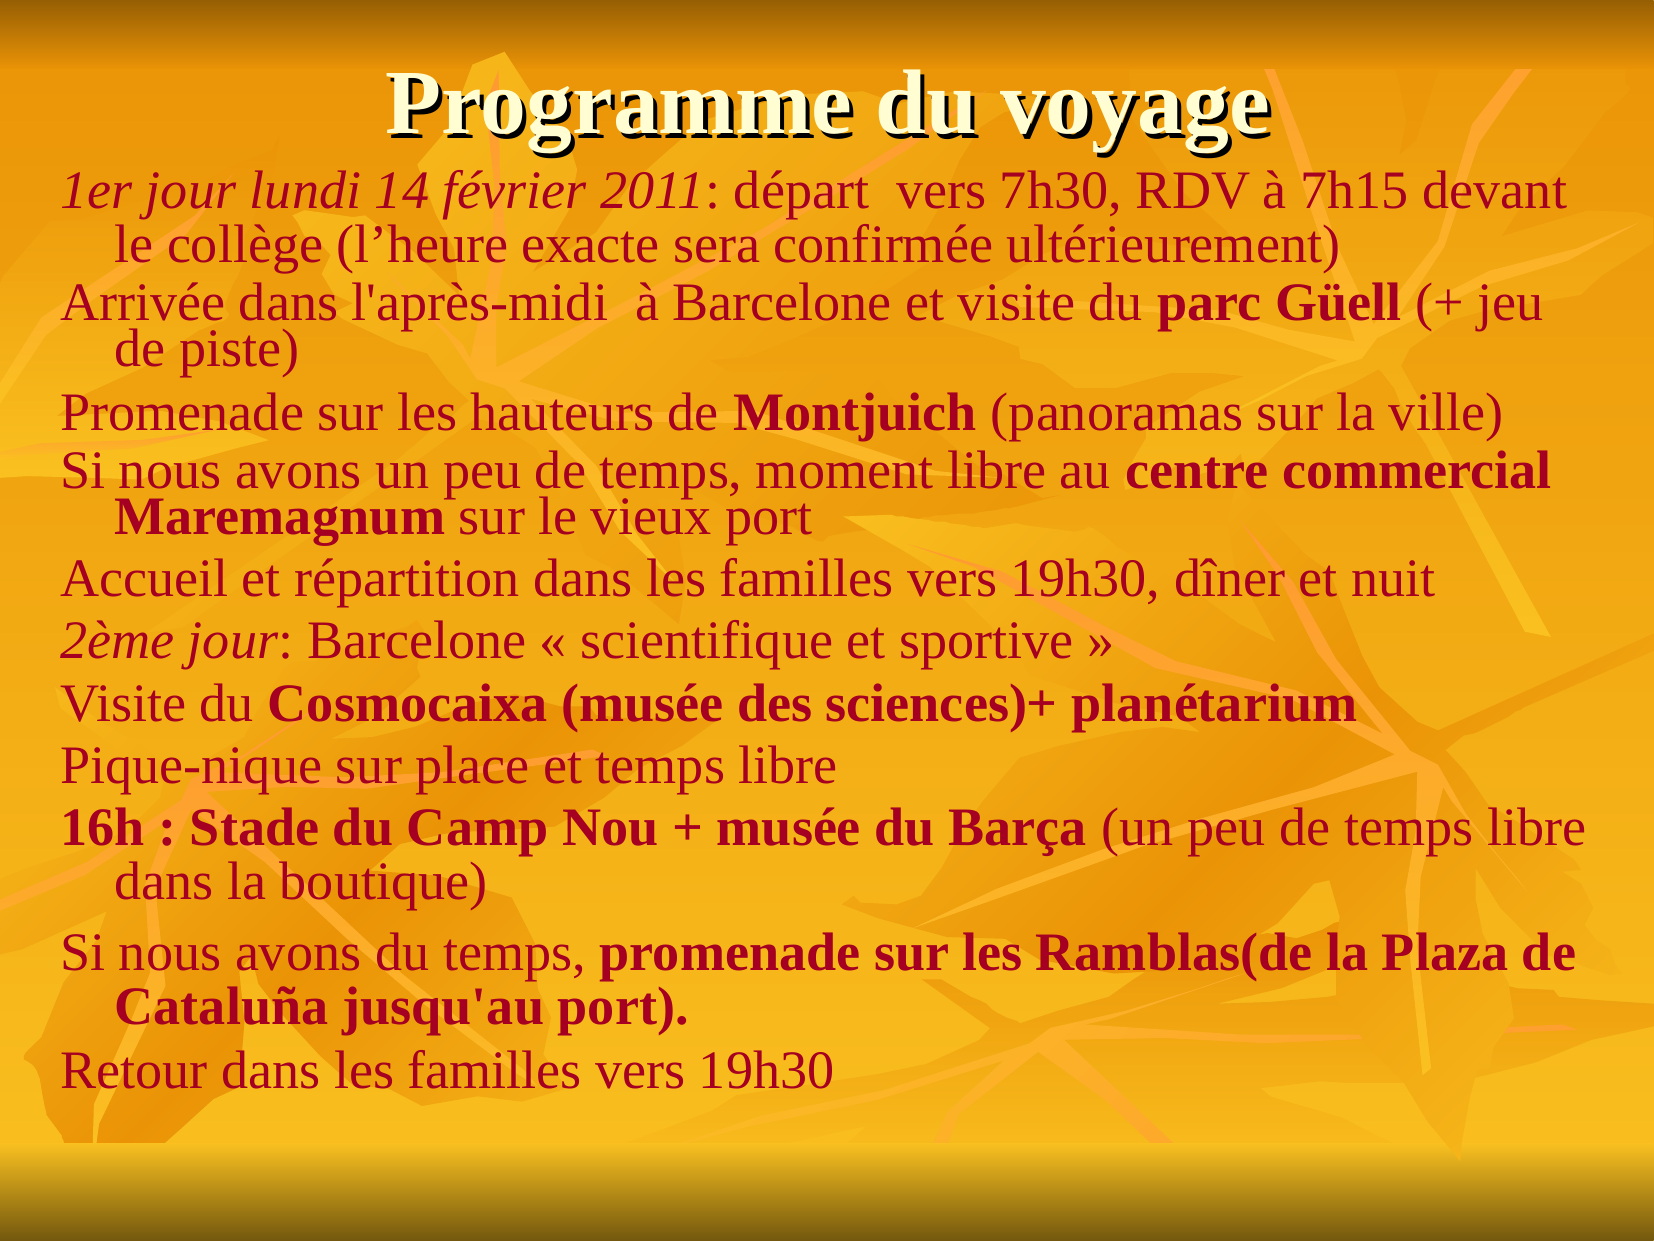

# Programme du voyage
1er jour lundi 14 février 2011: départ vers 7h30, RDV à 7h15 devant le collège (l’heure exacte sera confirmée ultérieurement)‏
Arrivée dans l'après-midi à Barcelone et visite du parc Güell (+ jeu de piste)
Promenade sur les hauteurs de Montjuich (panoramas sur la ville)‏
Si nous avons un peu de temps, moment libre au centre commercial Maremagnum sur le vieux port
Accueil et répartition dans les familles vers 19h30, dîner et nuit
2ème jour: Barcelone « scientifique et sportive »
Visite du Cosmocaixa (musée des sciences)+ planétarium
Pique-nique sur place et temps libre
16h : Stade du Camp Nou + musée du Barça (un peu de temps libre dans la boutique)‏
Si nous avons du temps, promenade sur les Ramblas(de la Plaza de Cataluña jusqu'au port).
Retour dans les familles vers 19h30